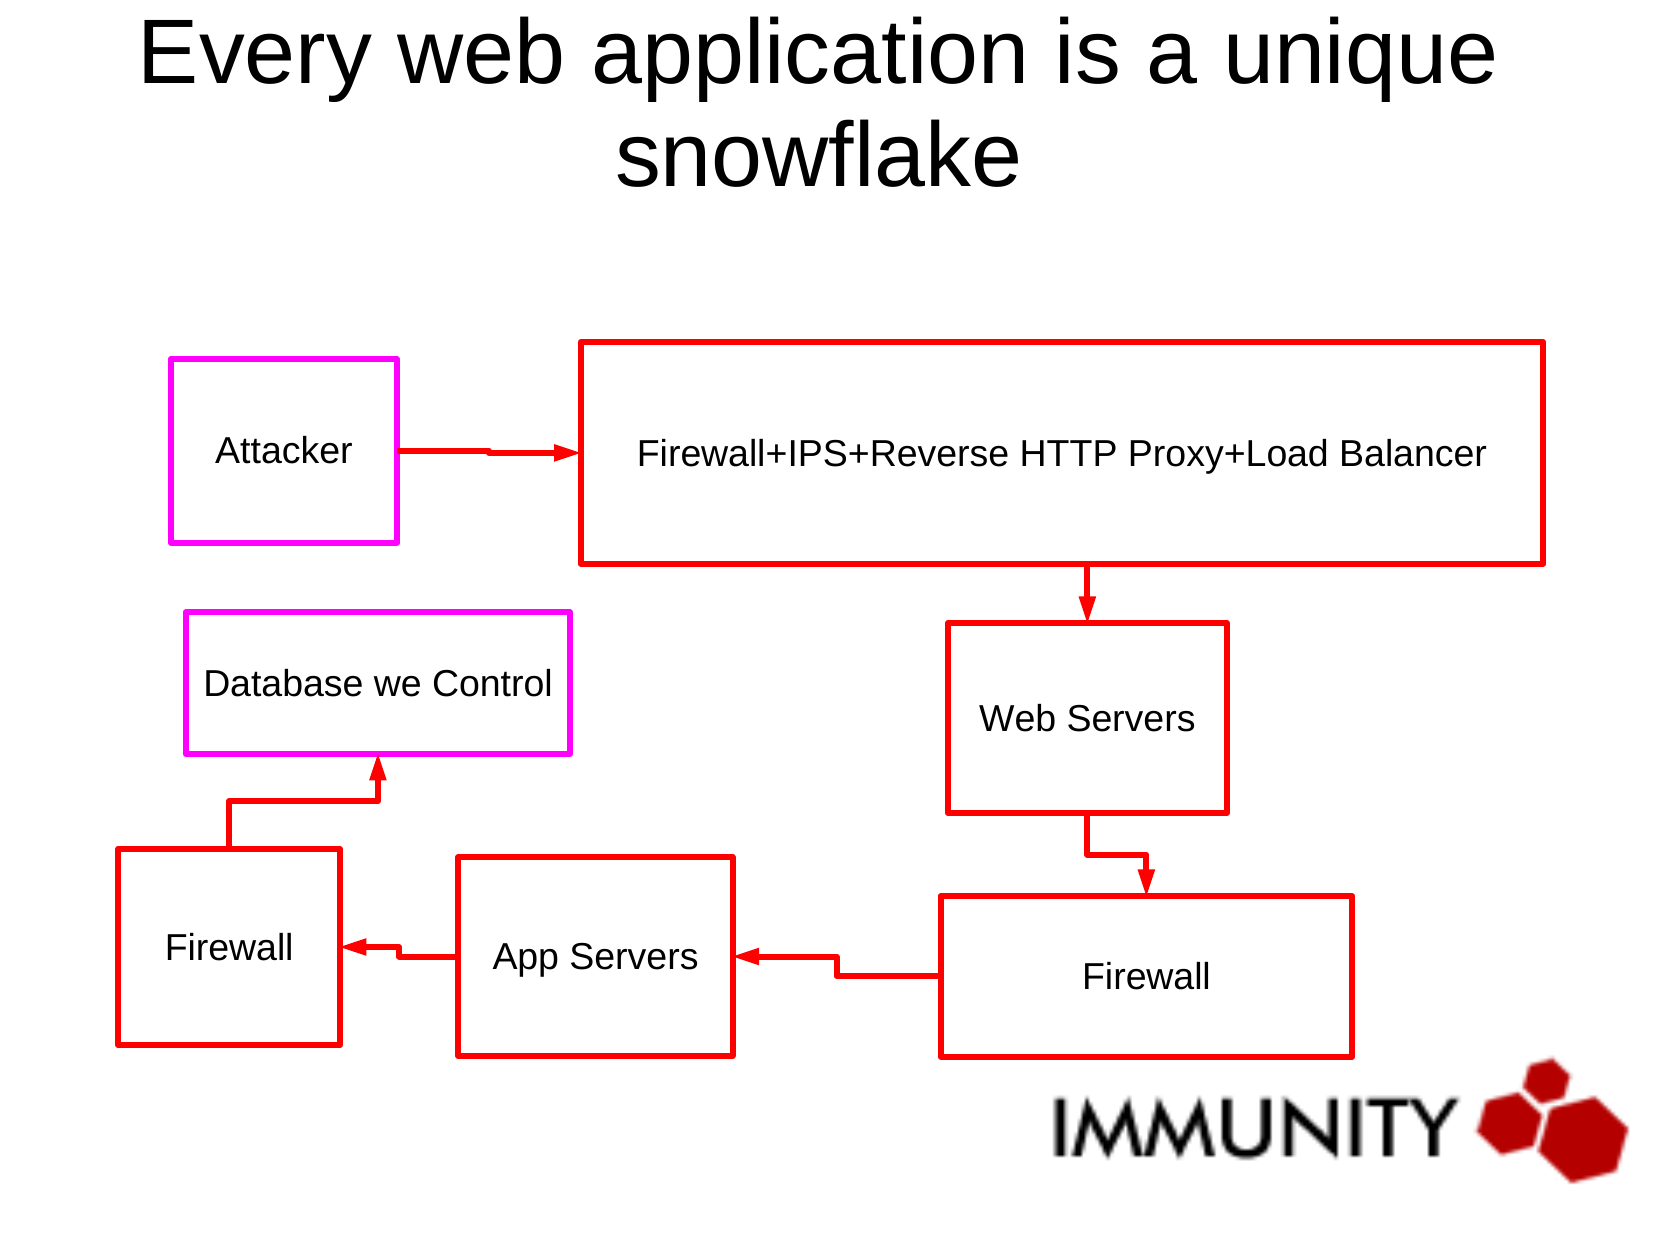

# Every web application is a unique snowflake
Firewall+IPS+Reverse HTTP Proxy+Load Balancer
Attacker
Database we Control
Web Servers
Firewall
App Servers
Firewall